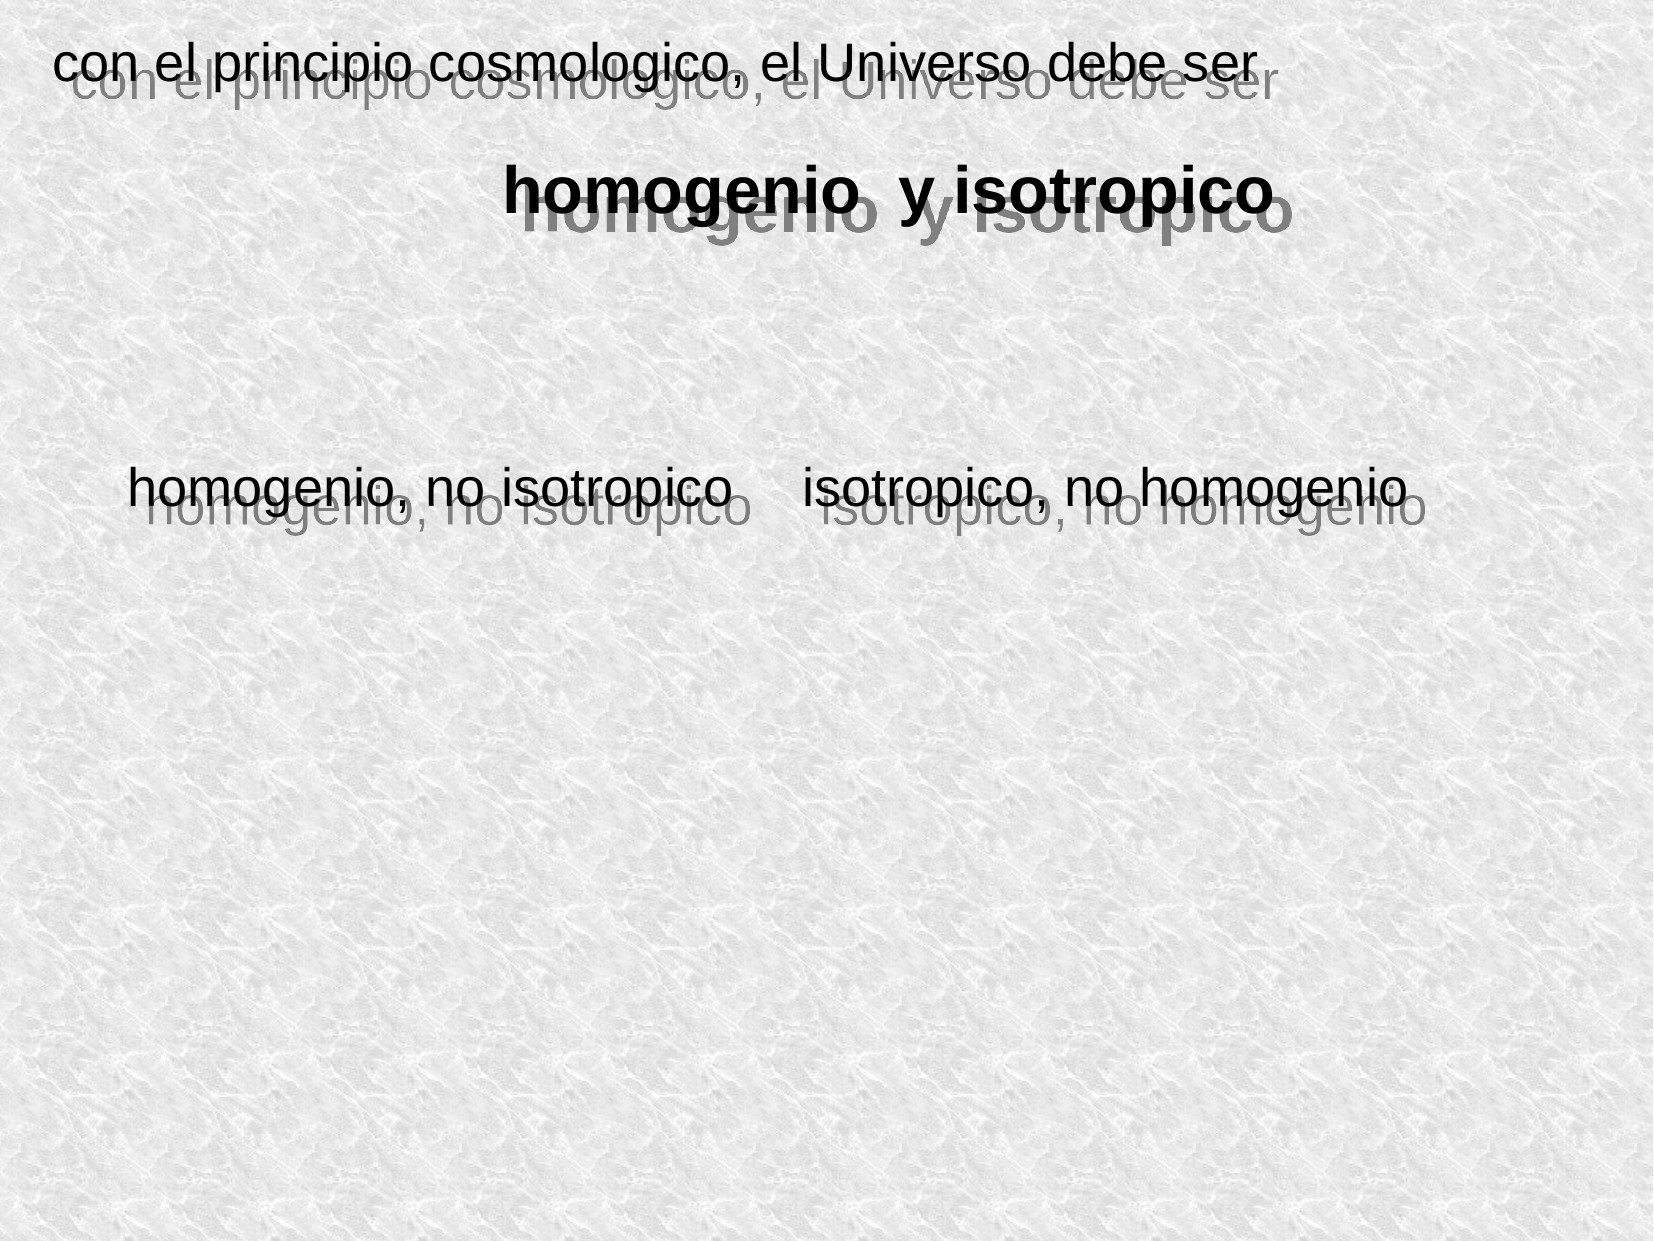

con el principio cosmologico, el Universo debe ser
 homogenio y isotropico
homogenio, no isotropico
isotropico, no homogenio